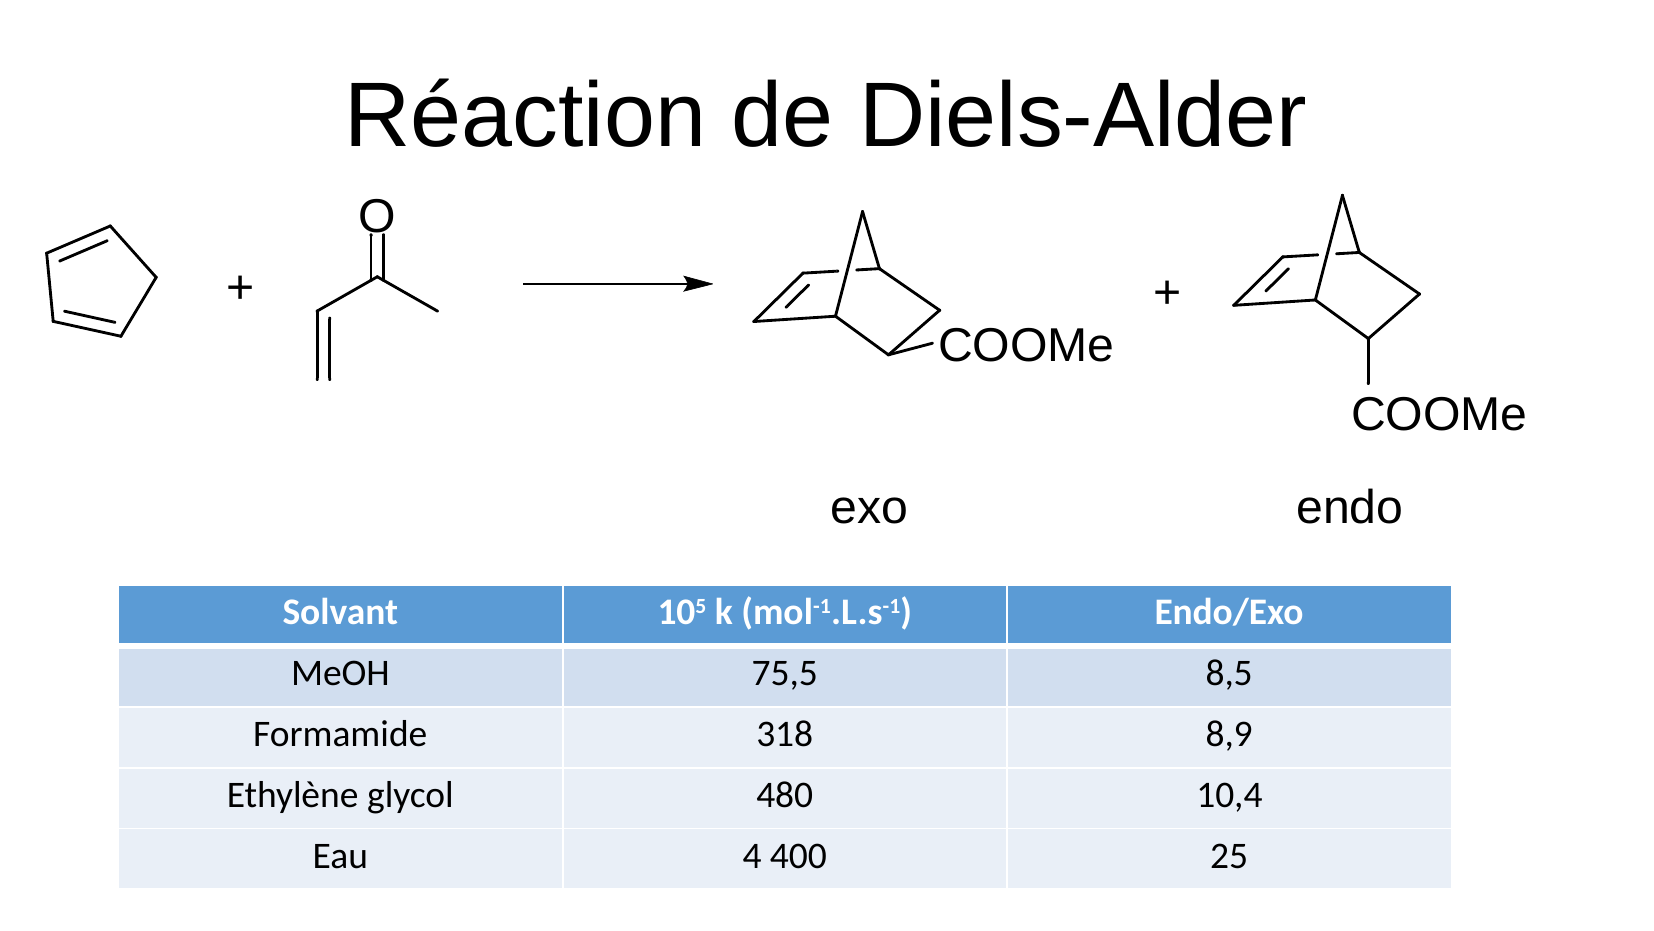

# Réaction de Diels-Alder
| Solvant | 105 k (mol-1.L.s-1) | Endo/Exo |
| --- | --- | --- |
| MeOH | 75,5 | 8,5 |
| Formamide | 318 | 8,9 |
| Ethylène glycol | 480 | 10,4 |
| Eau | 4 400 | 25 |